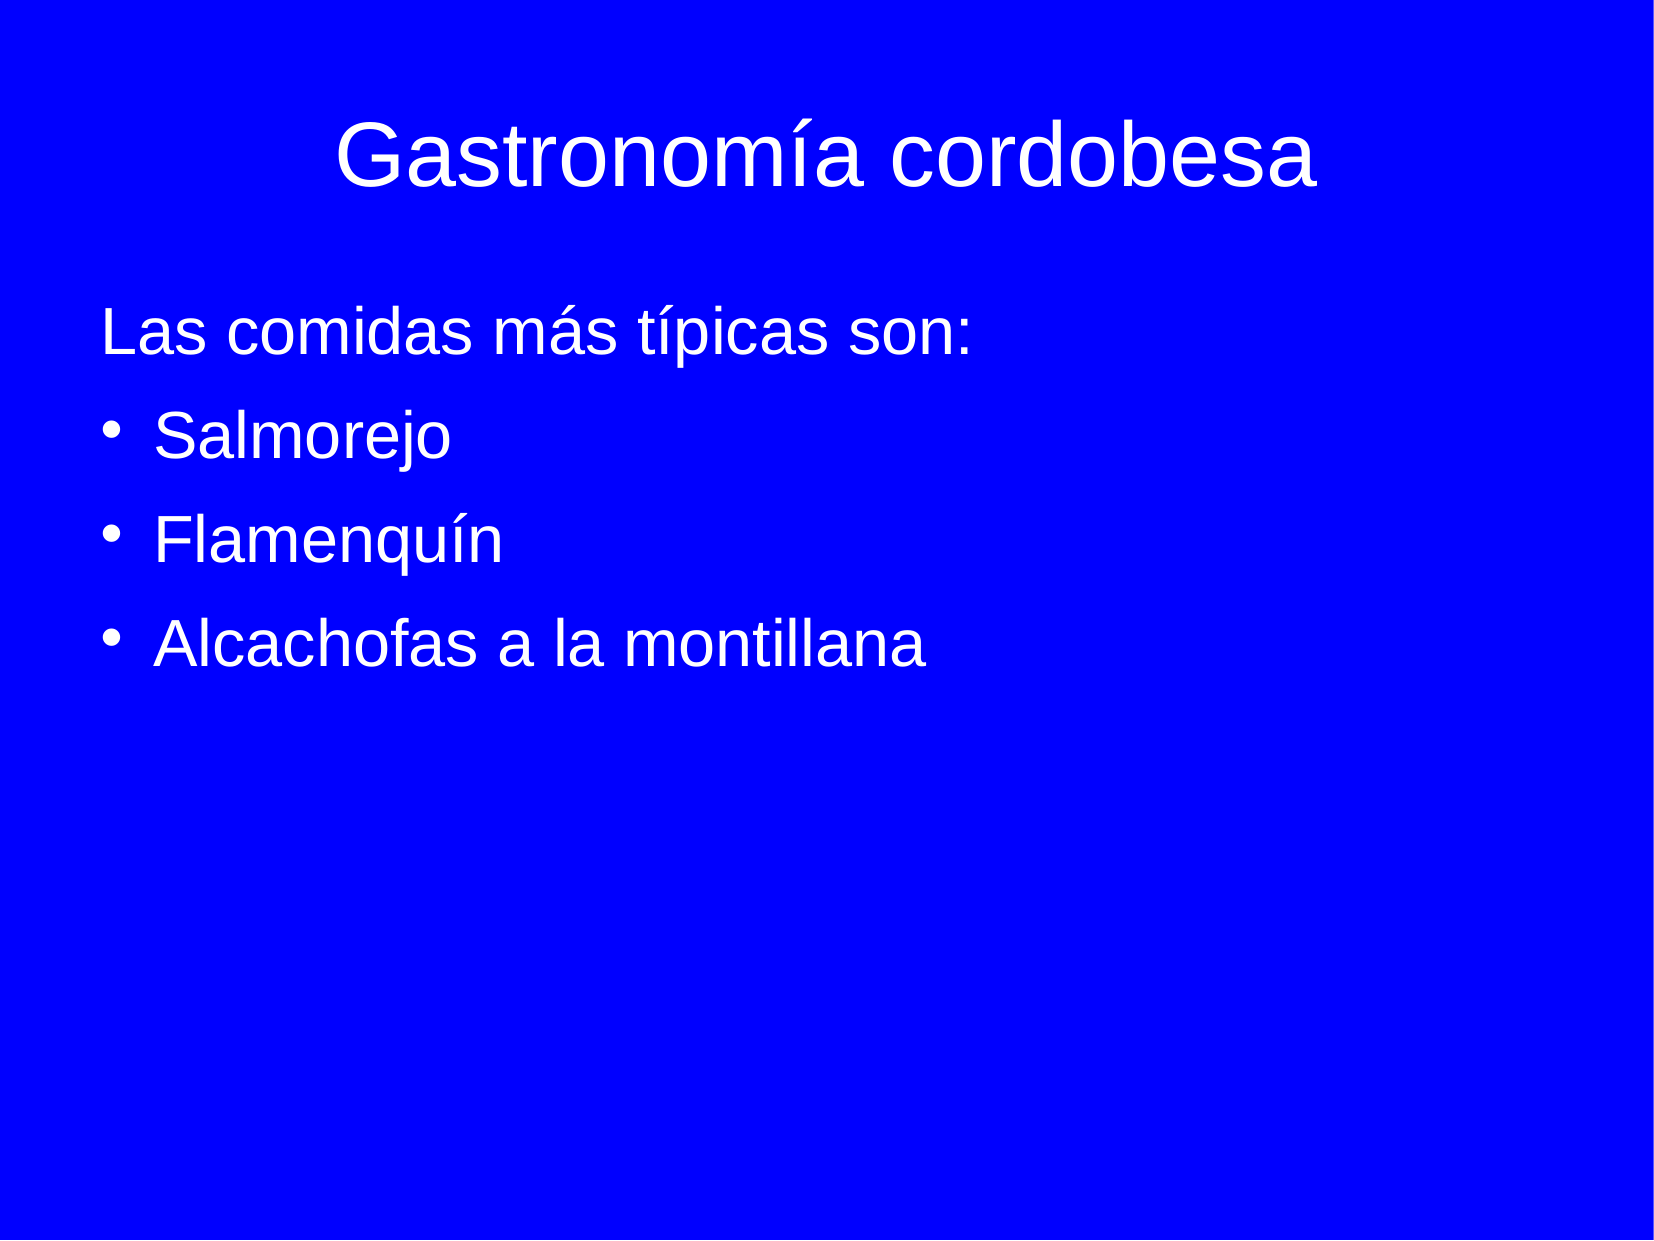

# Gastronomía cordobesa
Las comidas más típicas son:
Salmorejo
Flamenquín
Alcachofas a la montillana